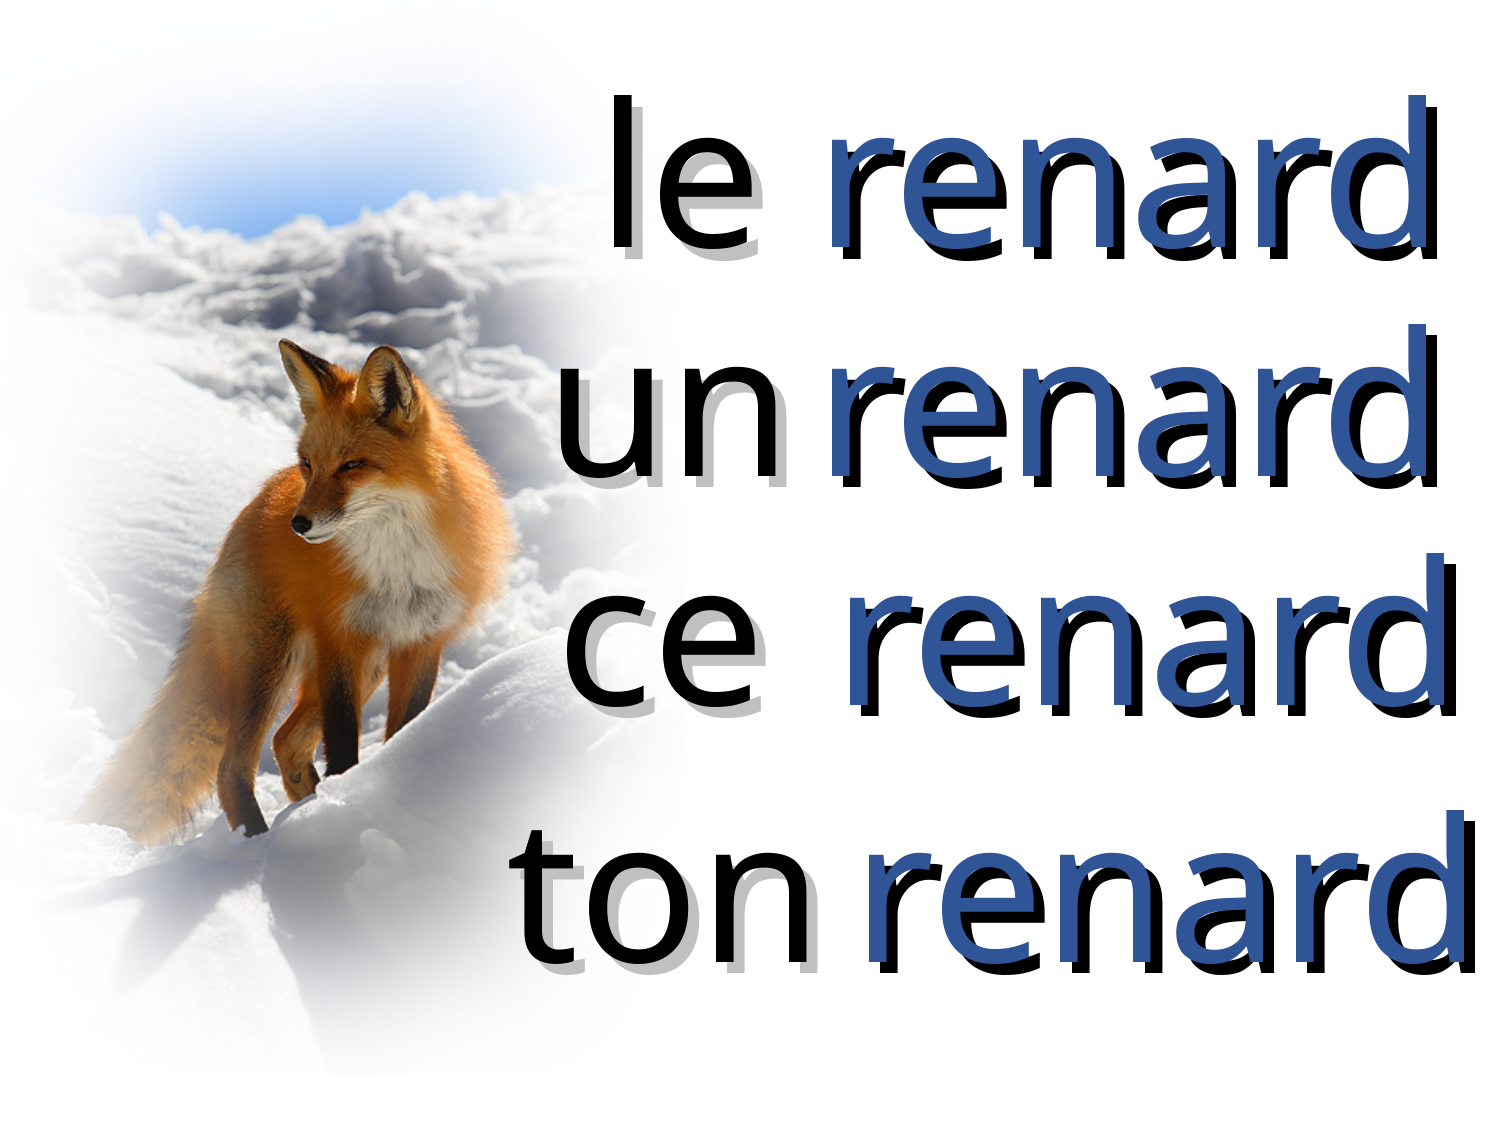

le
renard
renard
un
ce
renard
ton
renard